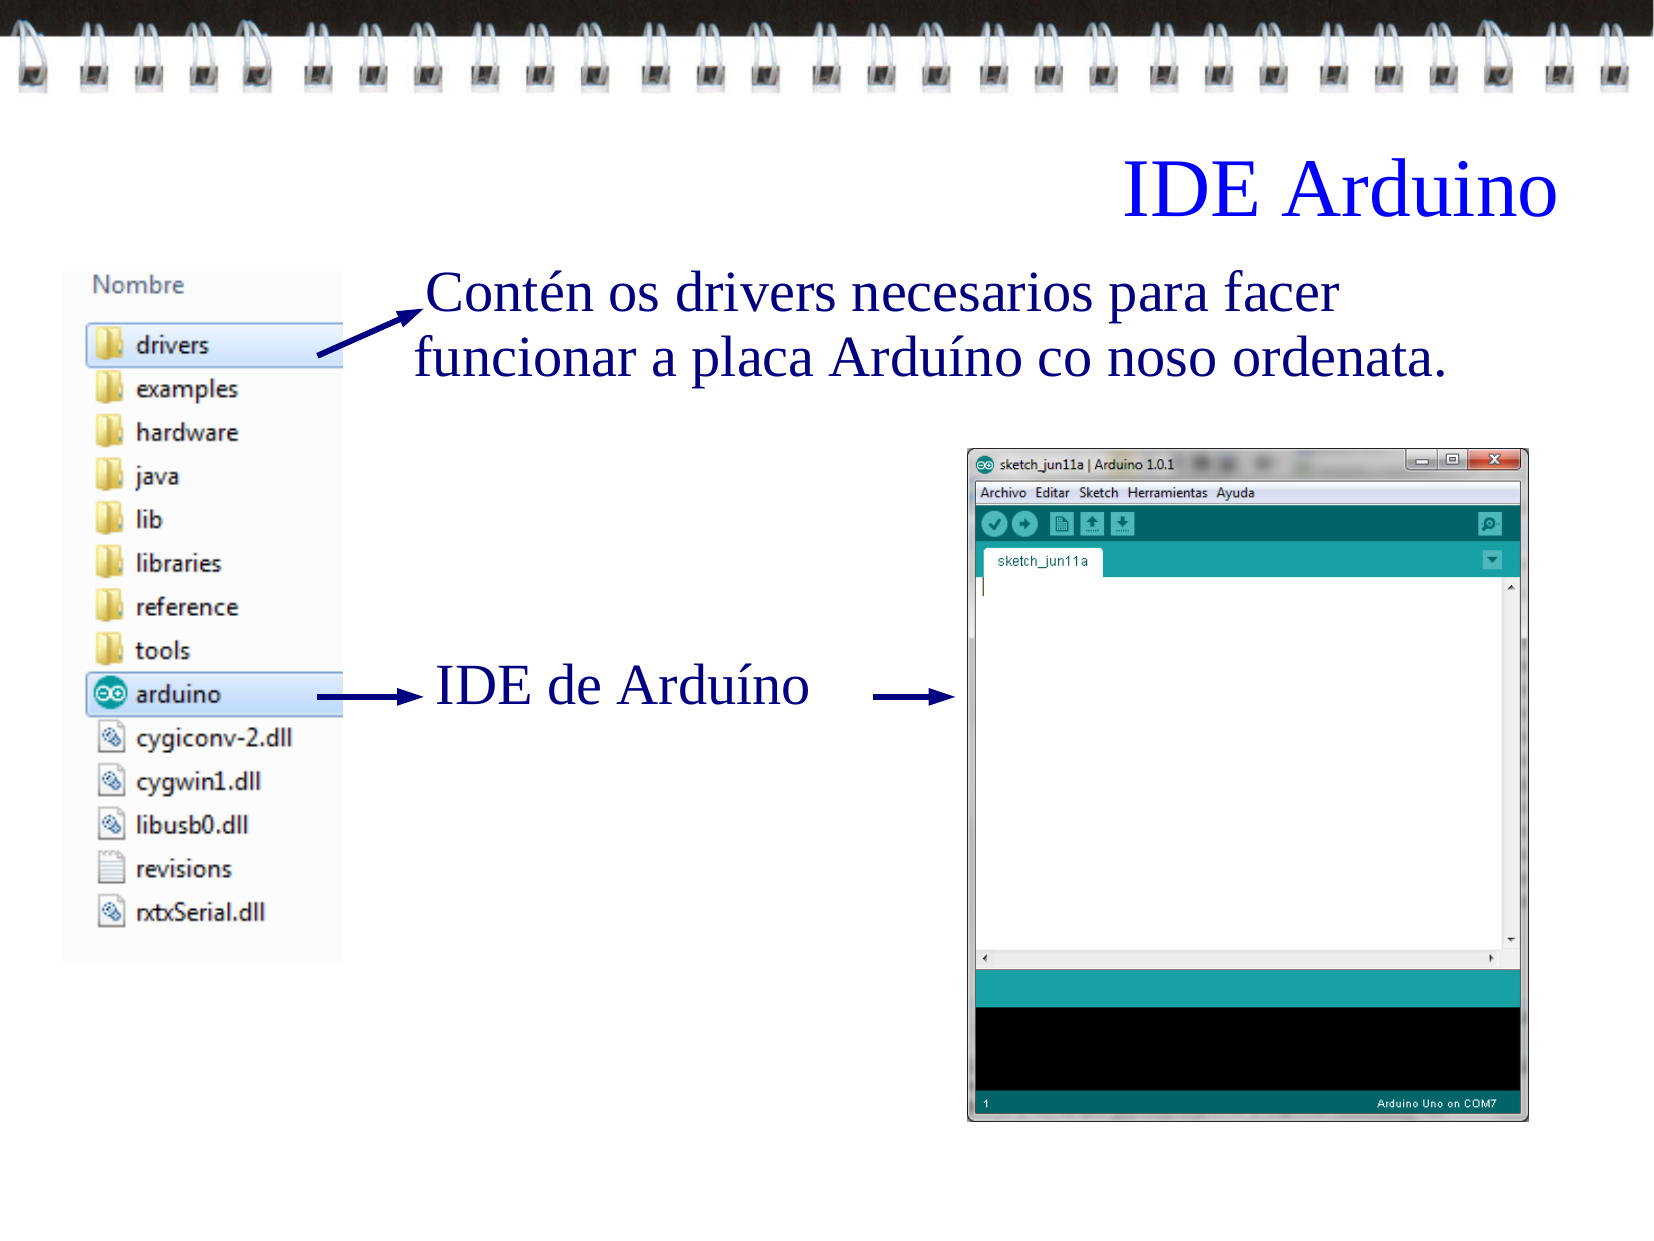

IDE Arduino
 Contén os drivers necesarios para facer funcionar a placa Arduíno co noso ordenata.
IDE de Arduíno